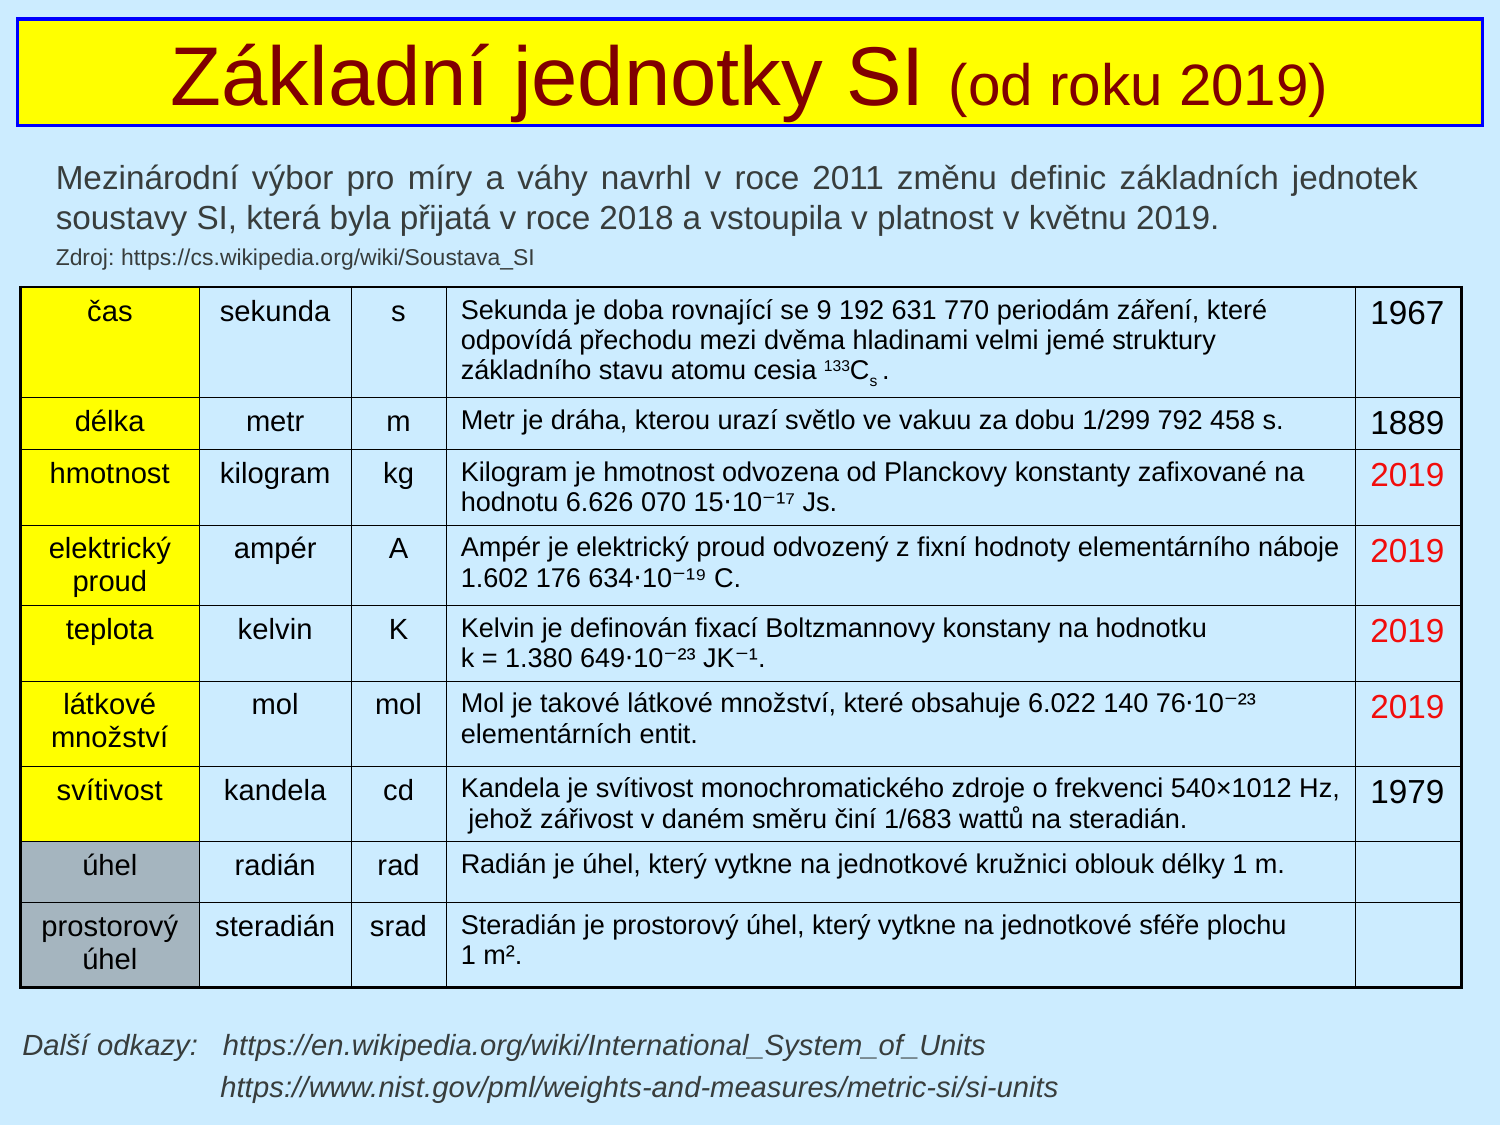

# Základní jednotky SI (od roku 2019)
Mezinárodní výbor pro míry a váhy navrhl v roce 2011 změnu definic základních jednotek soustavy SI, která byla přijatá v roce 2018 a vstoupila v platnost v květnu 2019.
Zdroj: https://cs.wikipedia.org/wiki/Soustava_SI
| čas | sekunda | s | Sekunda je doba rovnající se 9 192 631 770 periodám záření, které odpovídá přechodu mezi dvěma hladinami velmi jemé struktury základního stavu atomu cesia 133Cs . | 1967 |
| --- | --- | --- | --- | --- |
| délka | metr | m | Metr je dráha, kterou urazí světlo ve vakuu za dobu 1/299 792 458 s. | 1889 |
| hmotnost | kilogram | kg | Kilogram je hmotnost odvozena od Planckovy konstanty zafixované na hodnotu 6.626 070 15⋅10⁻¹⁷ Js. | 2019 |
| elektrický proud | ampér | A | Ampér je elektrický proud odvozený z fixní hodnoty elementárního náboje 1.602 176 634⋅10⁻¹⁹ C. | 2019 |
| teplota | kelvin | K | Kelvin je definován fixací Boltzmannovy konstany na hodnotku k = 1.380 649⋅10⁻²³ JK⁻¹. | 2019 |
| látkové množství | mol | mol | Mol je takové látkové množství, které obsahuje 6.022 140 76⋅10⁻²³ elementárních entit. | 2019 |
| svítivost | kandela | cd | Kandela je svítivost monochromatického zdroje o frekvenci 540×1012 Hz, jehož zářivost v daném směru činí 1/683 wattů na steradián. | 1979 |
| úhel | radián | rad | Radián je úhel, který vytkne na jednotkové kružnici oblouk délky 1 m. | |
| prostorový úhel | steradián | srad | Steradián je prostorový úhel, který vytkne na jednotkové sféře plochu 1 m². | |
Další odkazy: https://en.wikipedia.org/wiki/International_System_of_Units
 https://www.nist.gov/pml/weights-and-measures/metric-si/si-units